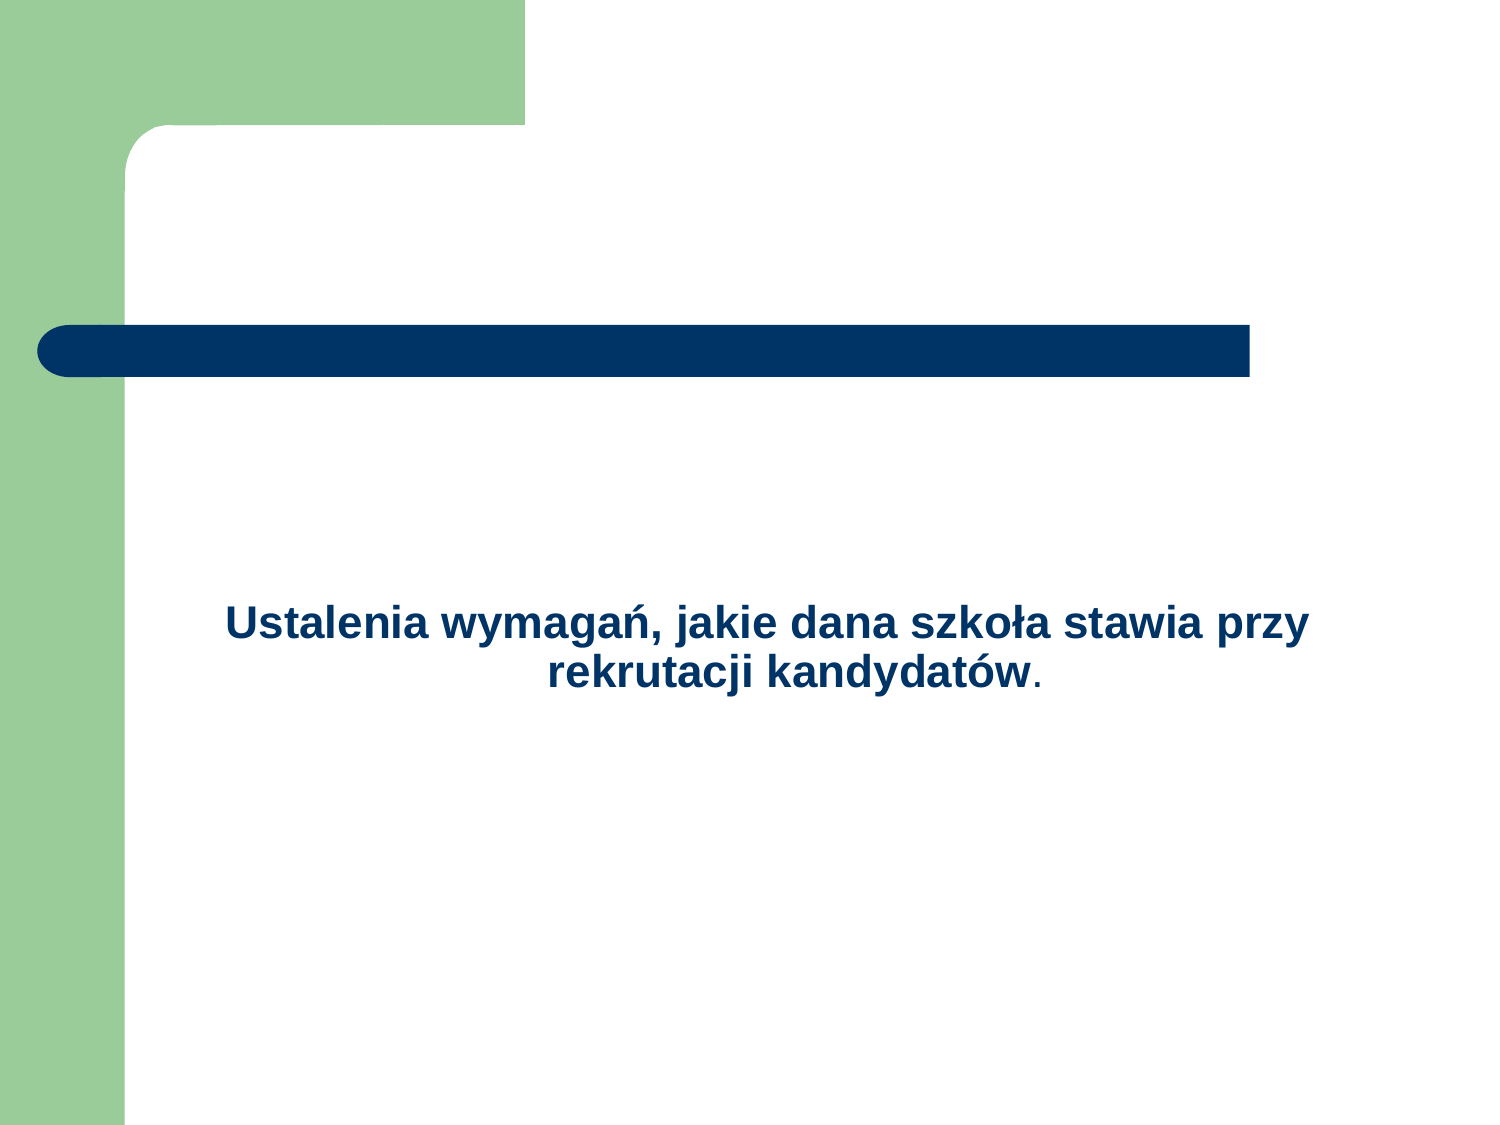

#
Ustalenia wymagań, jakie dana szkoła stawia przy rekrutacji kandydatów.